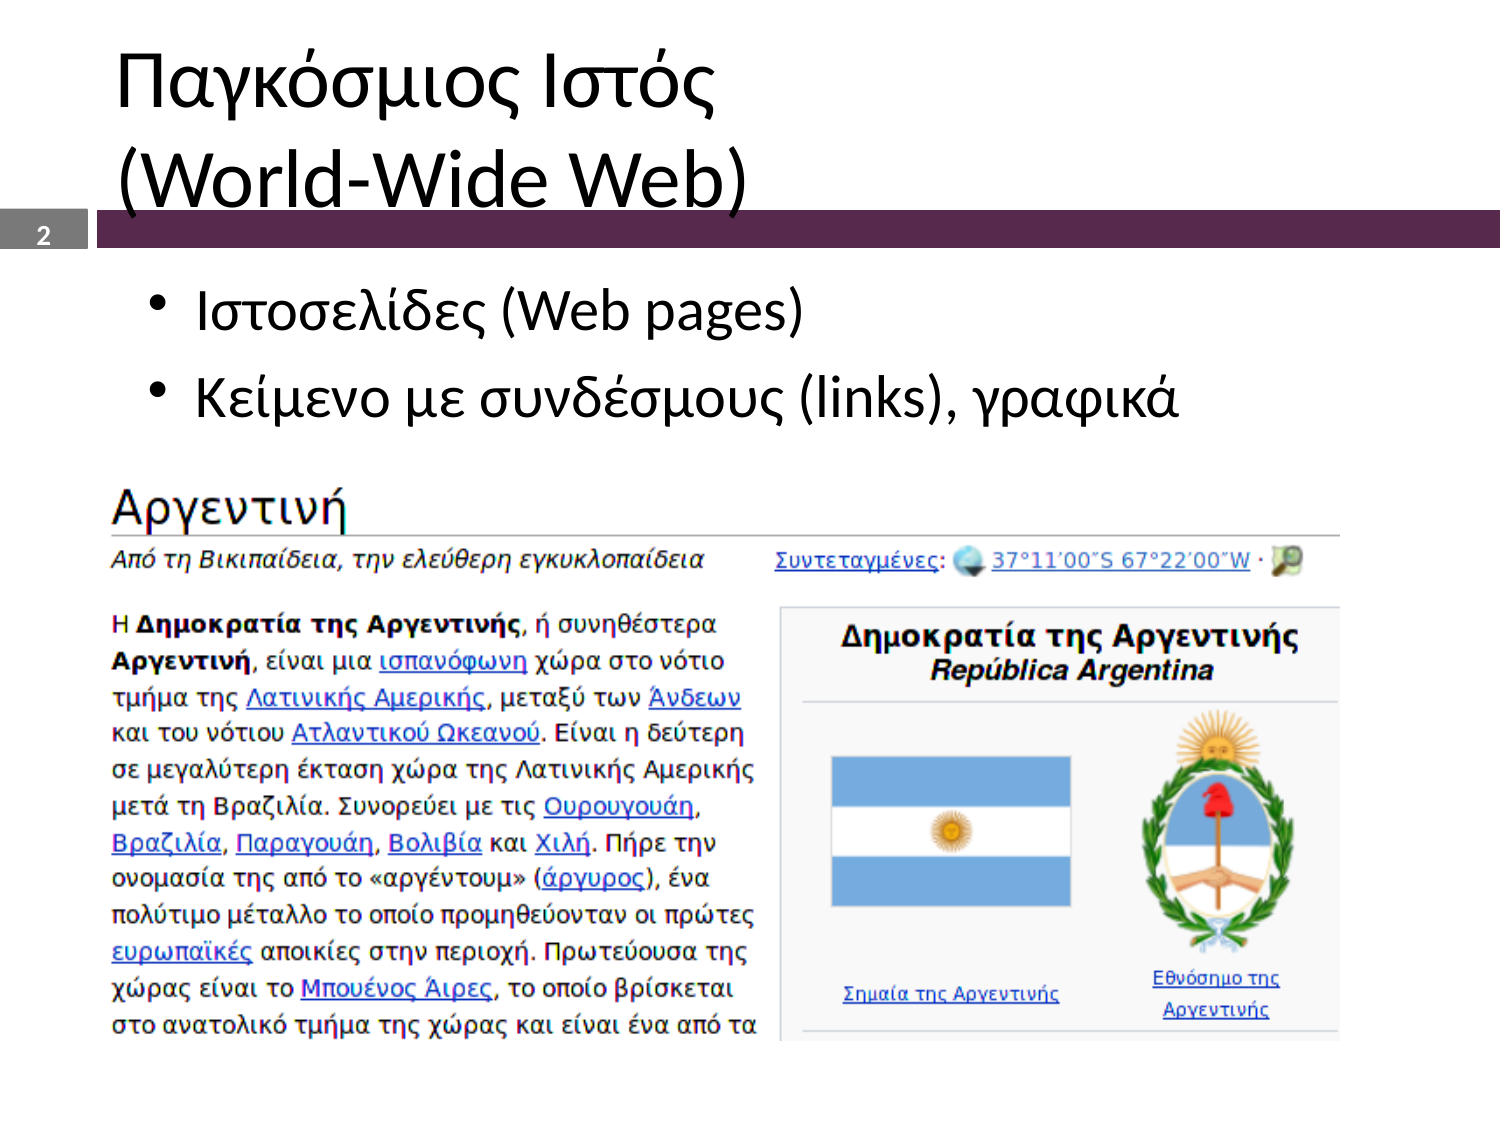

# Παγκόσμιος Ιστός (World-Wide Web)
Ιστοσελίδες (Web pages)
Κείμενο με συνδέσμους (links), γραφικά